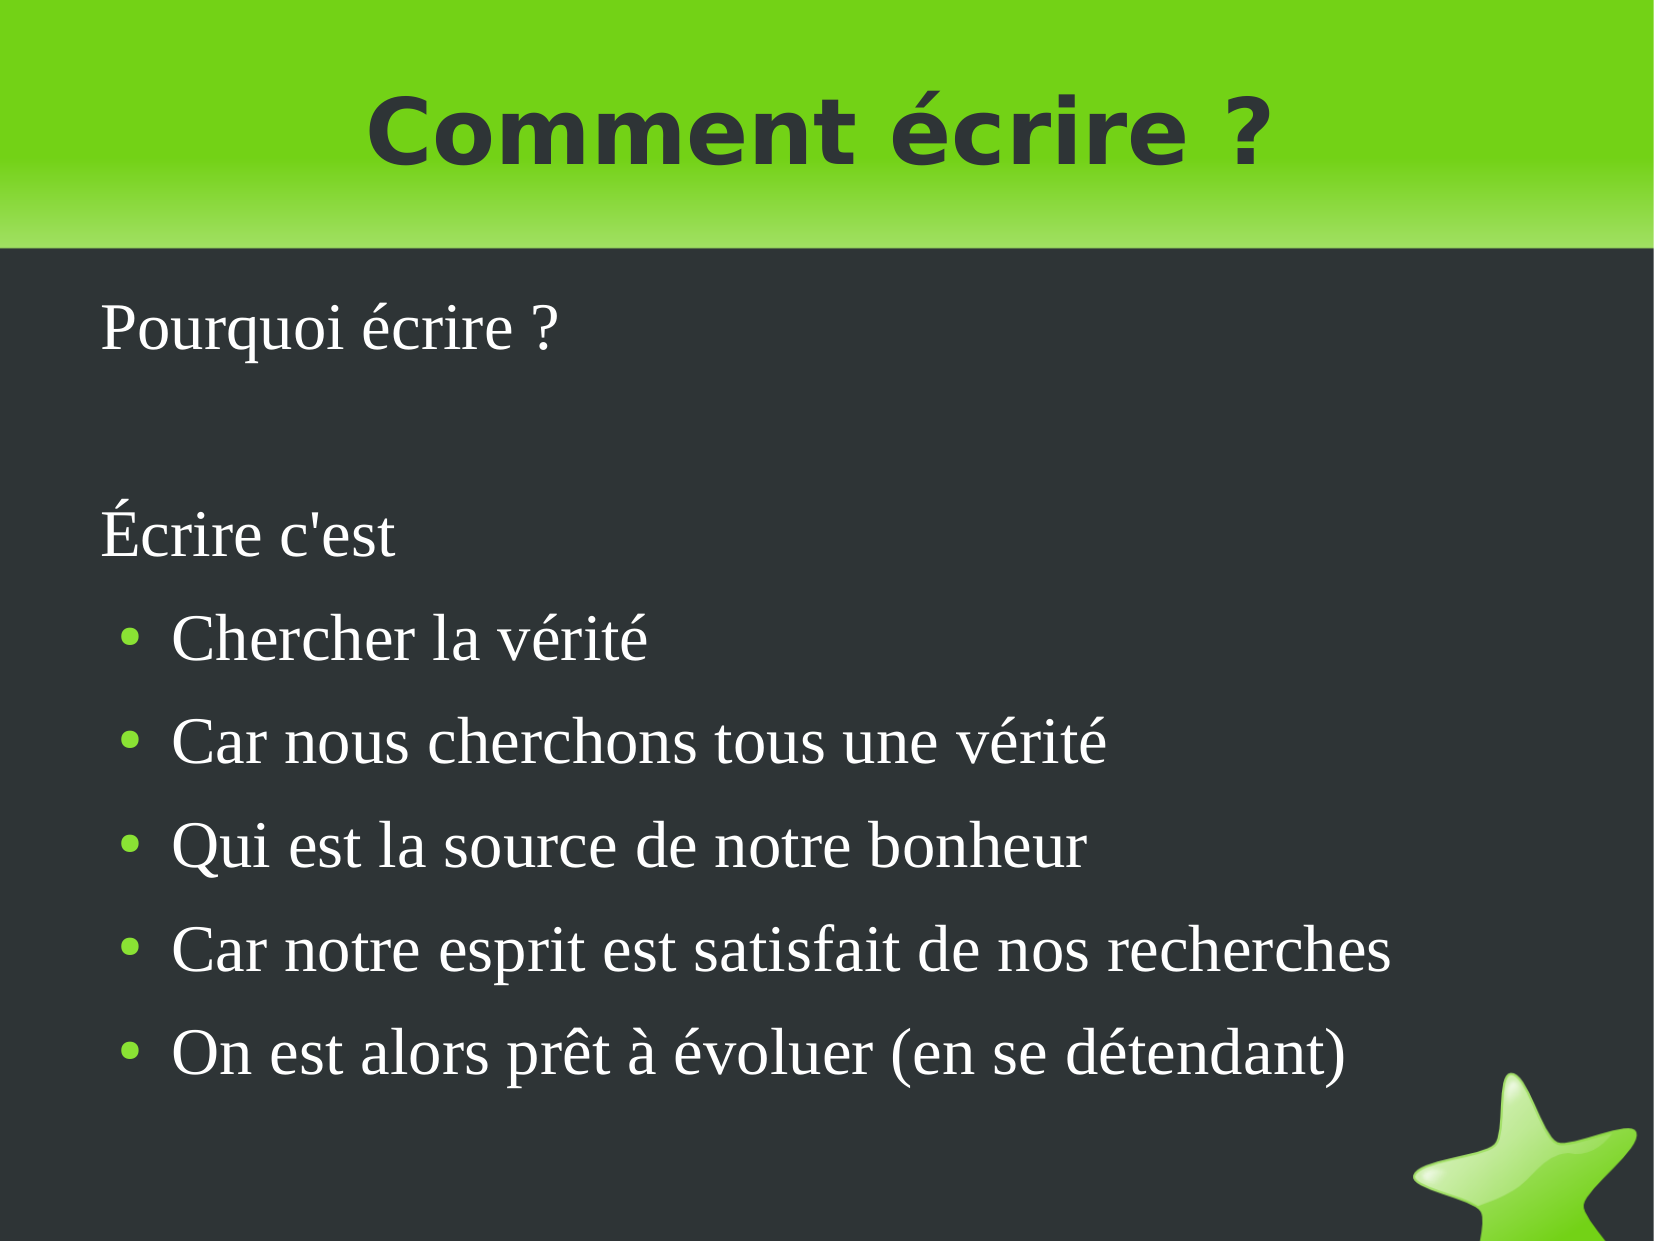

# Comment écrire ?
Pourquoi écrire ?
Écrire c'est
Chercher la vérité
Car nous cherchons tous une vérité
Qui est la source de notre bonheur
Car notre esprit est satisfait de nos recherches
On est alors prêt à évoluer (en se détendant)